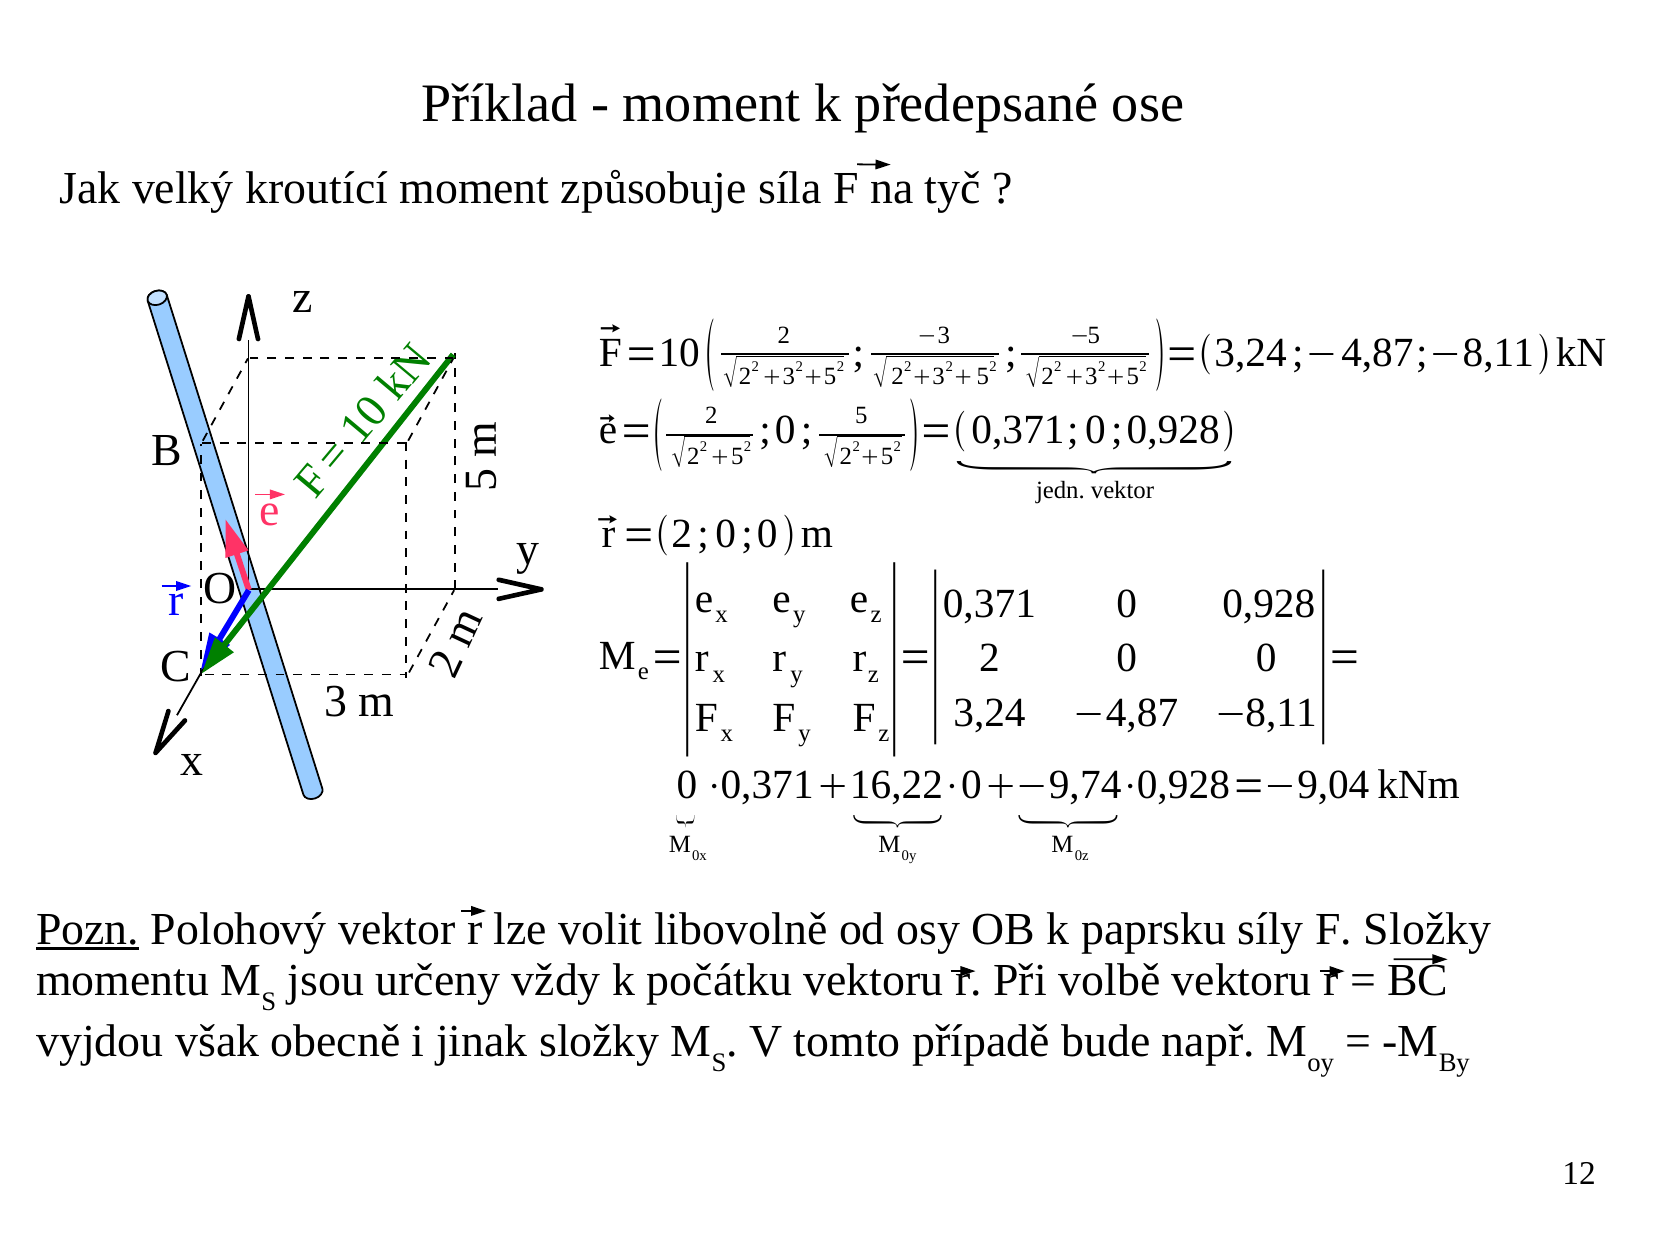

# Příklad - moment k předepsané ose
Jak velký kroutící moment způsobuje síla F na tyč ?
z
F = 10 kN
5 m
B
e
y
O
r
2 m
C
3 m
x
Pozn. Polohový vektor r lze volit libovolně od osy OB k paprsku síly F. Složky momentu MS jsou určeny vždy k počátku vektoru r. Při volbě vektoru r = BC vyjdou však obecně i jinak složky MS. V tomto případě bude např. Moy = -MBy
12